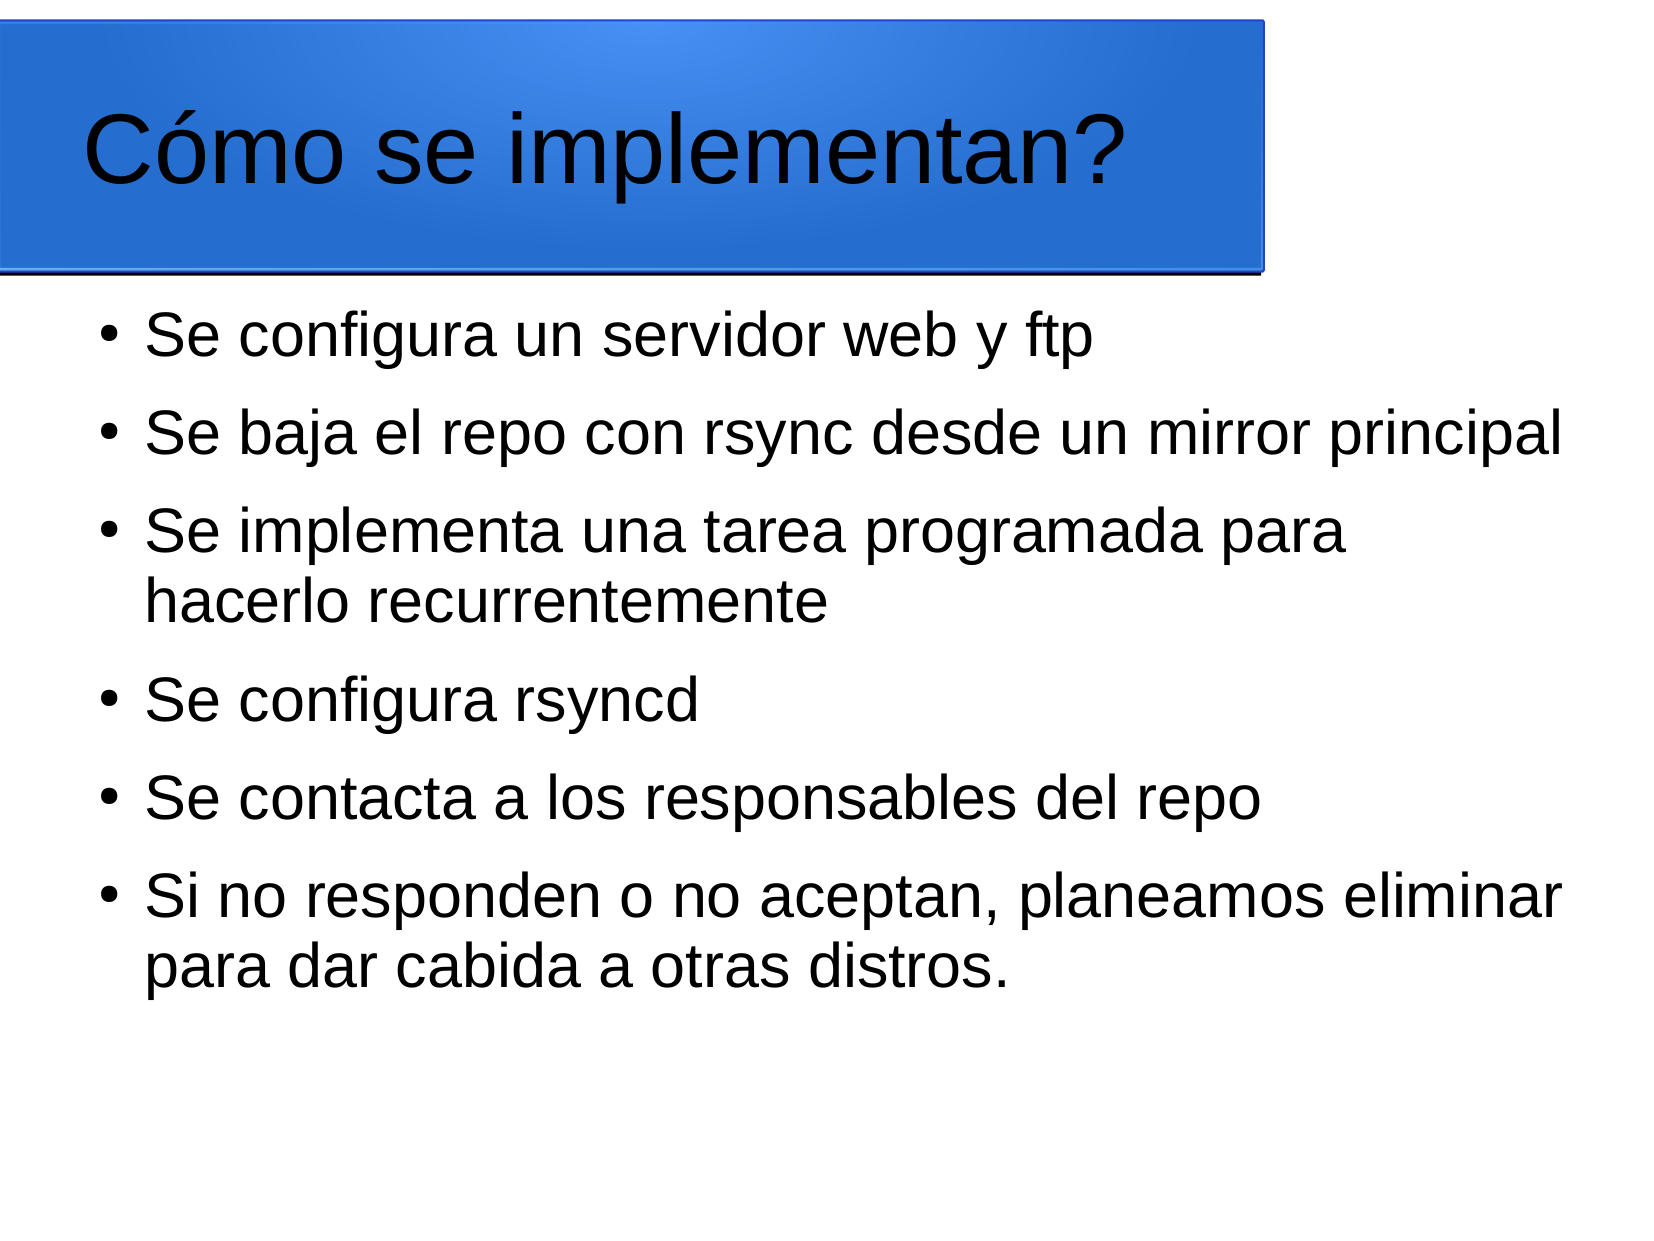

# Cómo se implementan?
Se configura un servidor web y ftp
Se baja el repo con rsync desde un mirror principal
Se implementa una tarea programada para hacerlo recurrentemente
Se configura rsyncd
Se contacta a los responsables del repo
Si no responden o no aceptan, planeamos eliminar para dar cabida a otras distros.